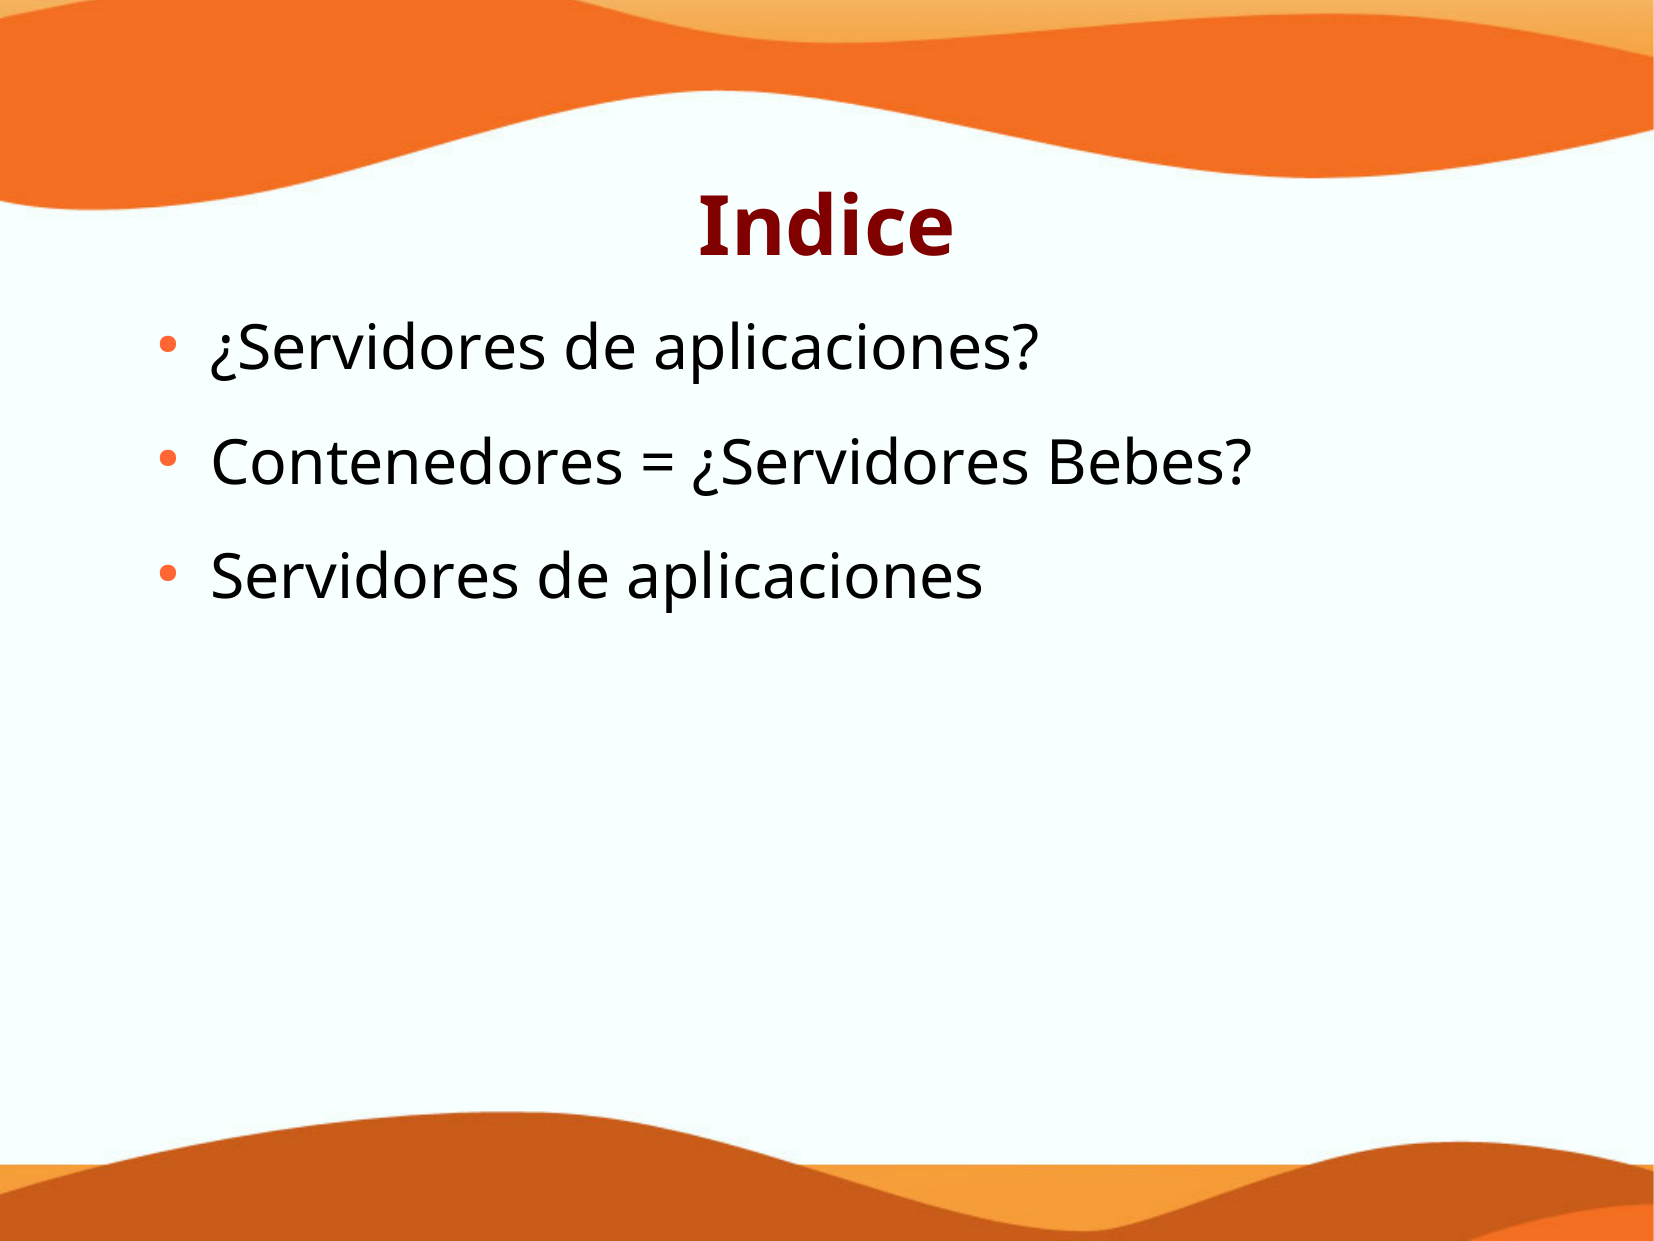

# Indice
¿Servidores de aplicaciones?
Contenedores = ¿Servidores Bebes?
Servidores de aplicaciones